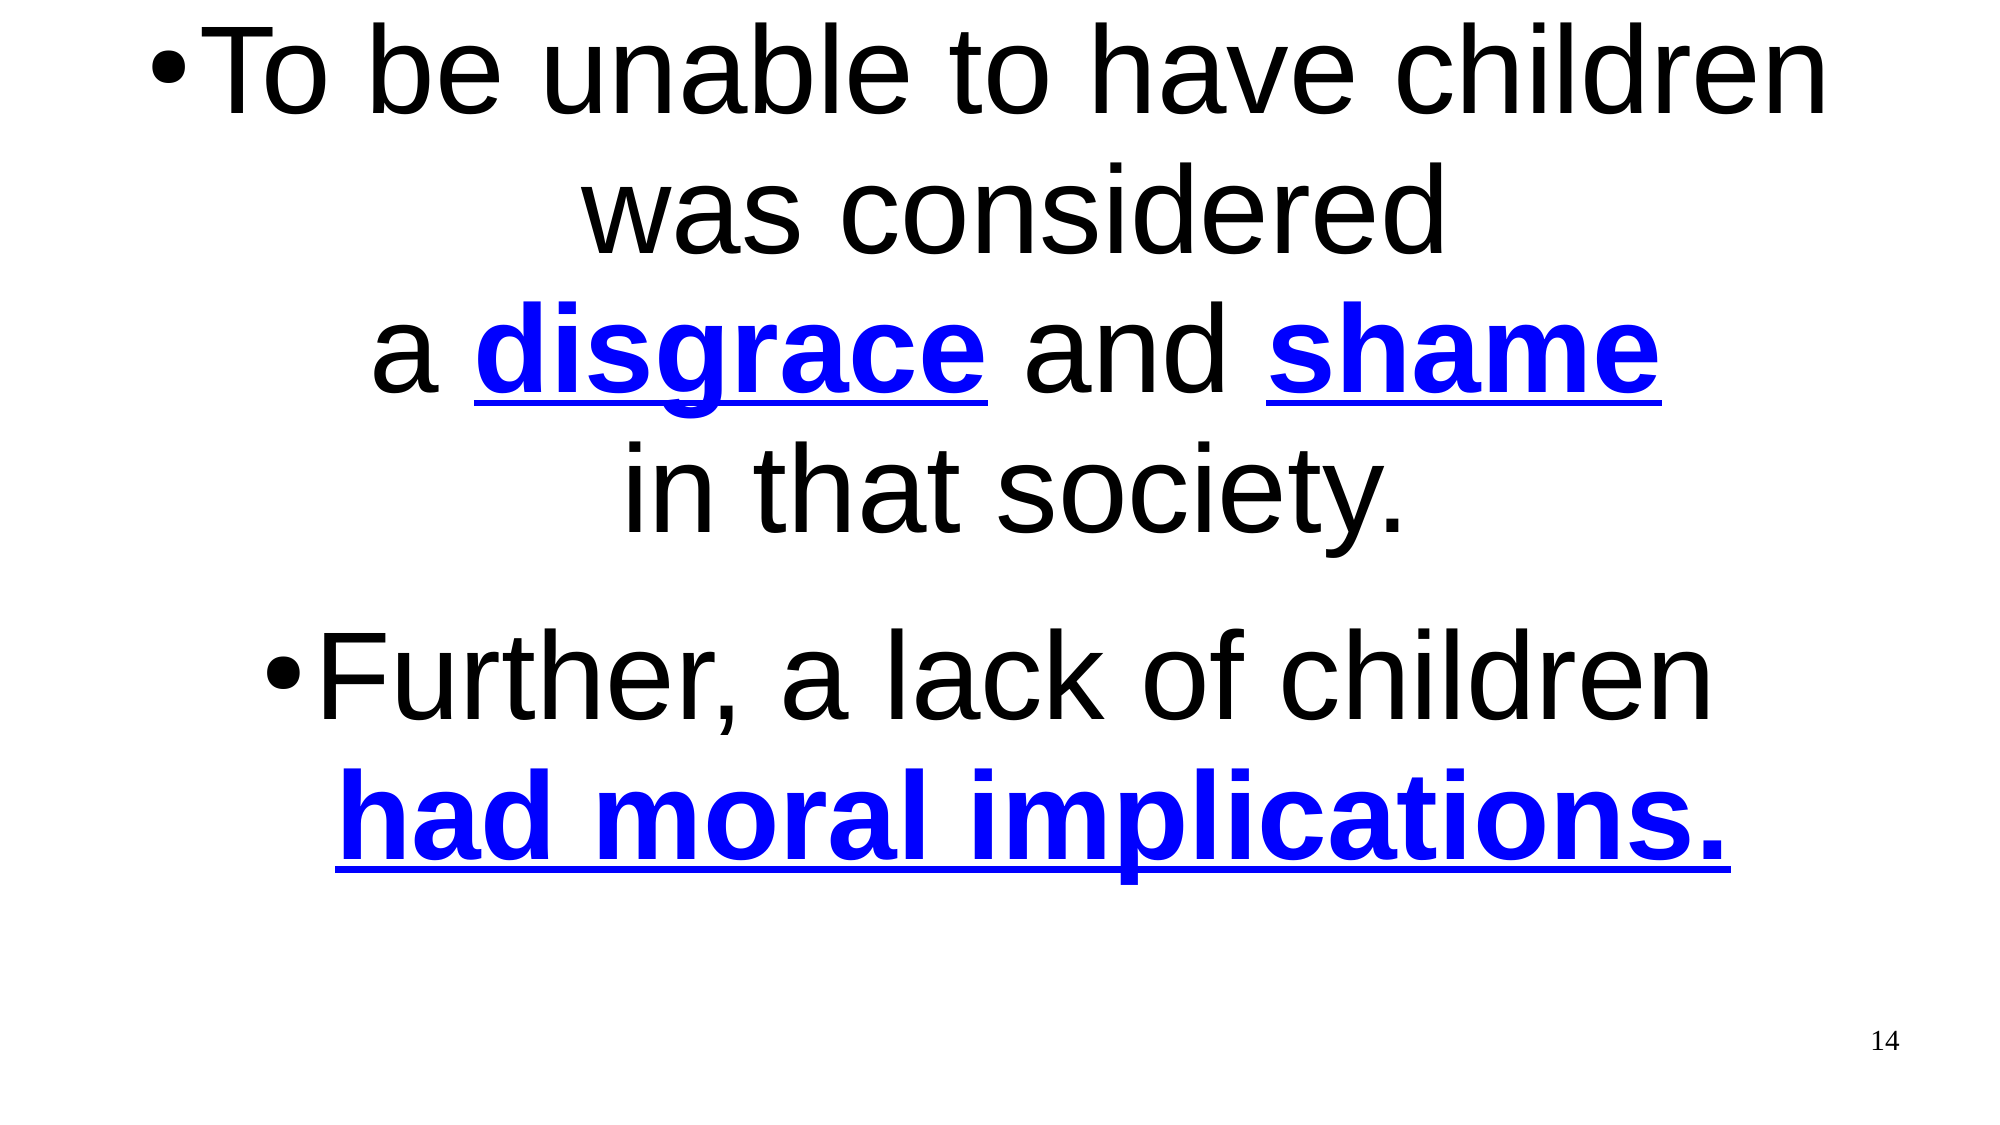

# To be unable to have children was considered a disgrace and shame in that society.
Further, a lack of children
had moral implications.
14